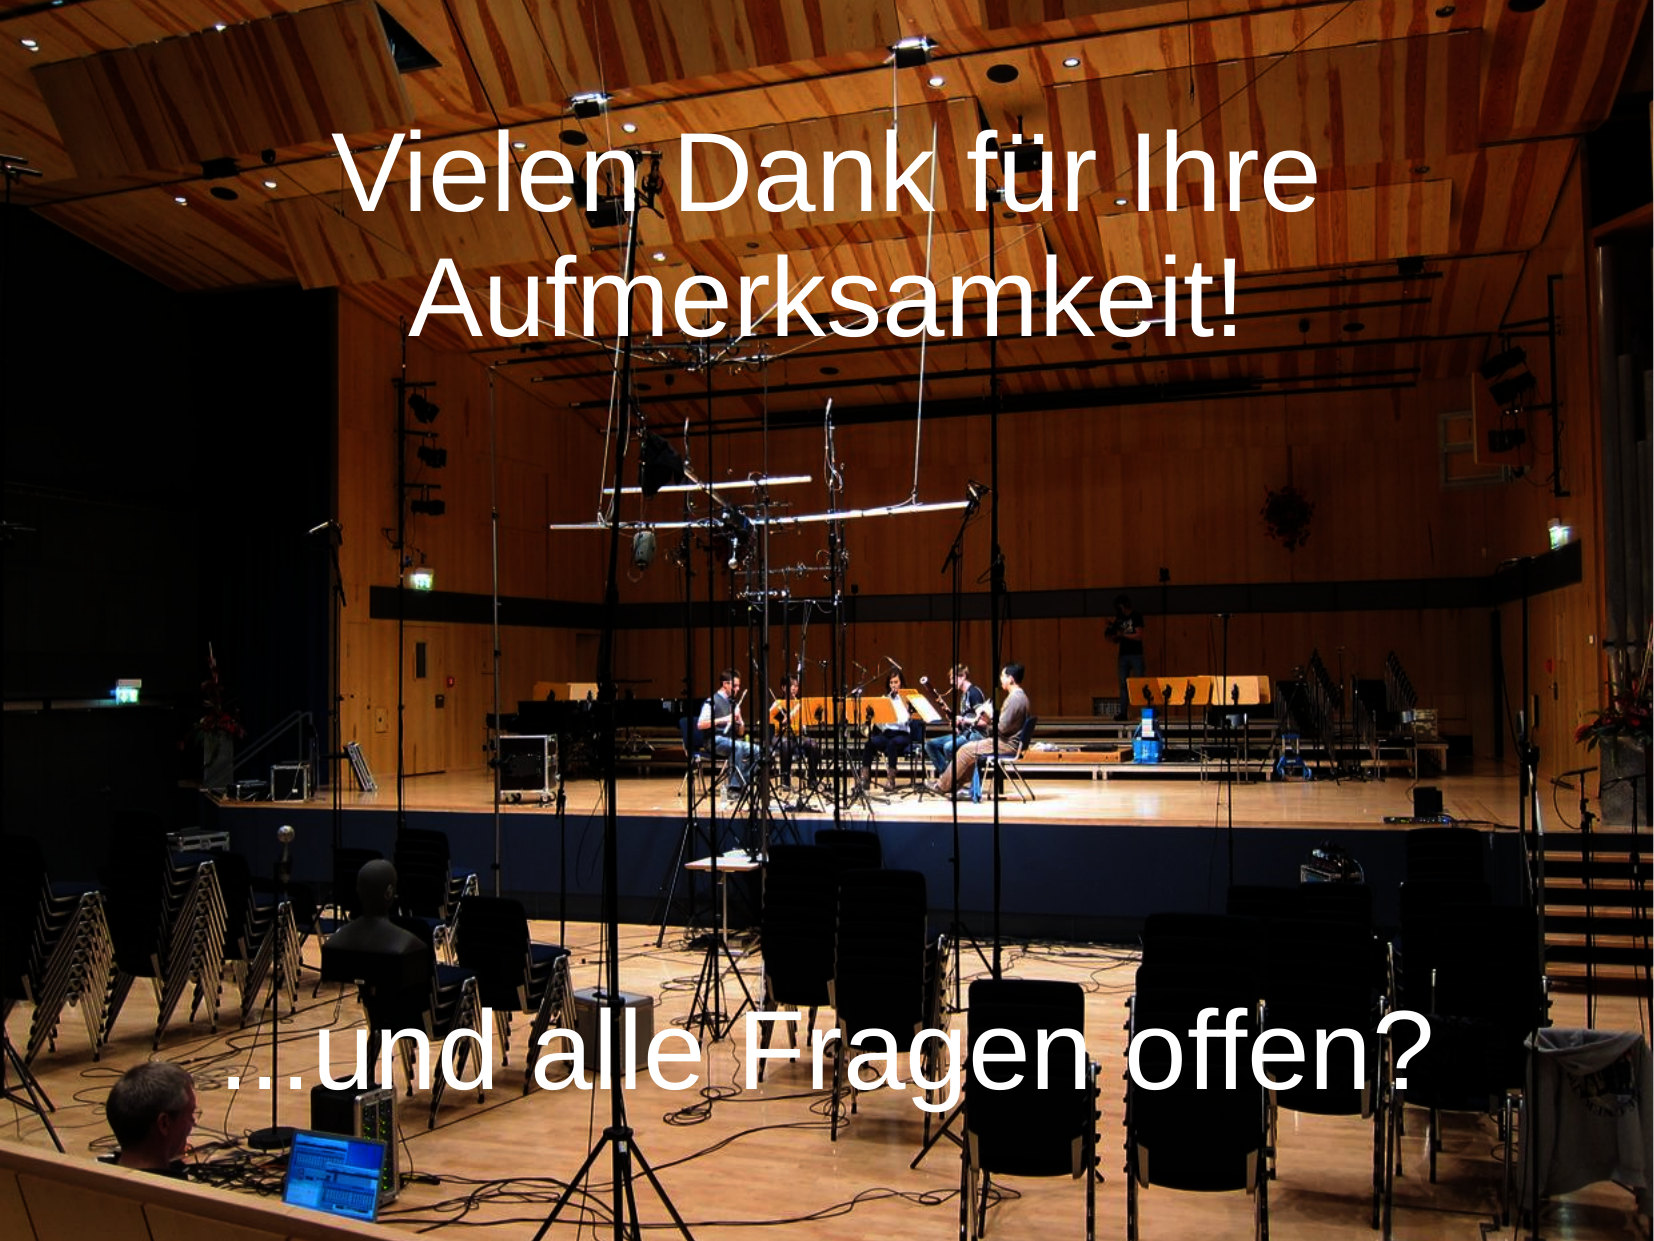

#
Vielen Dank für Ihre Aufmerksamkeit!
...und alle Fragen offen?